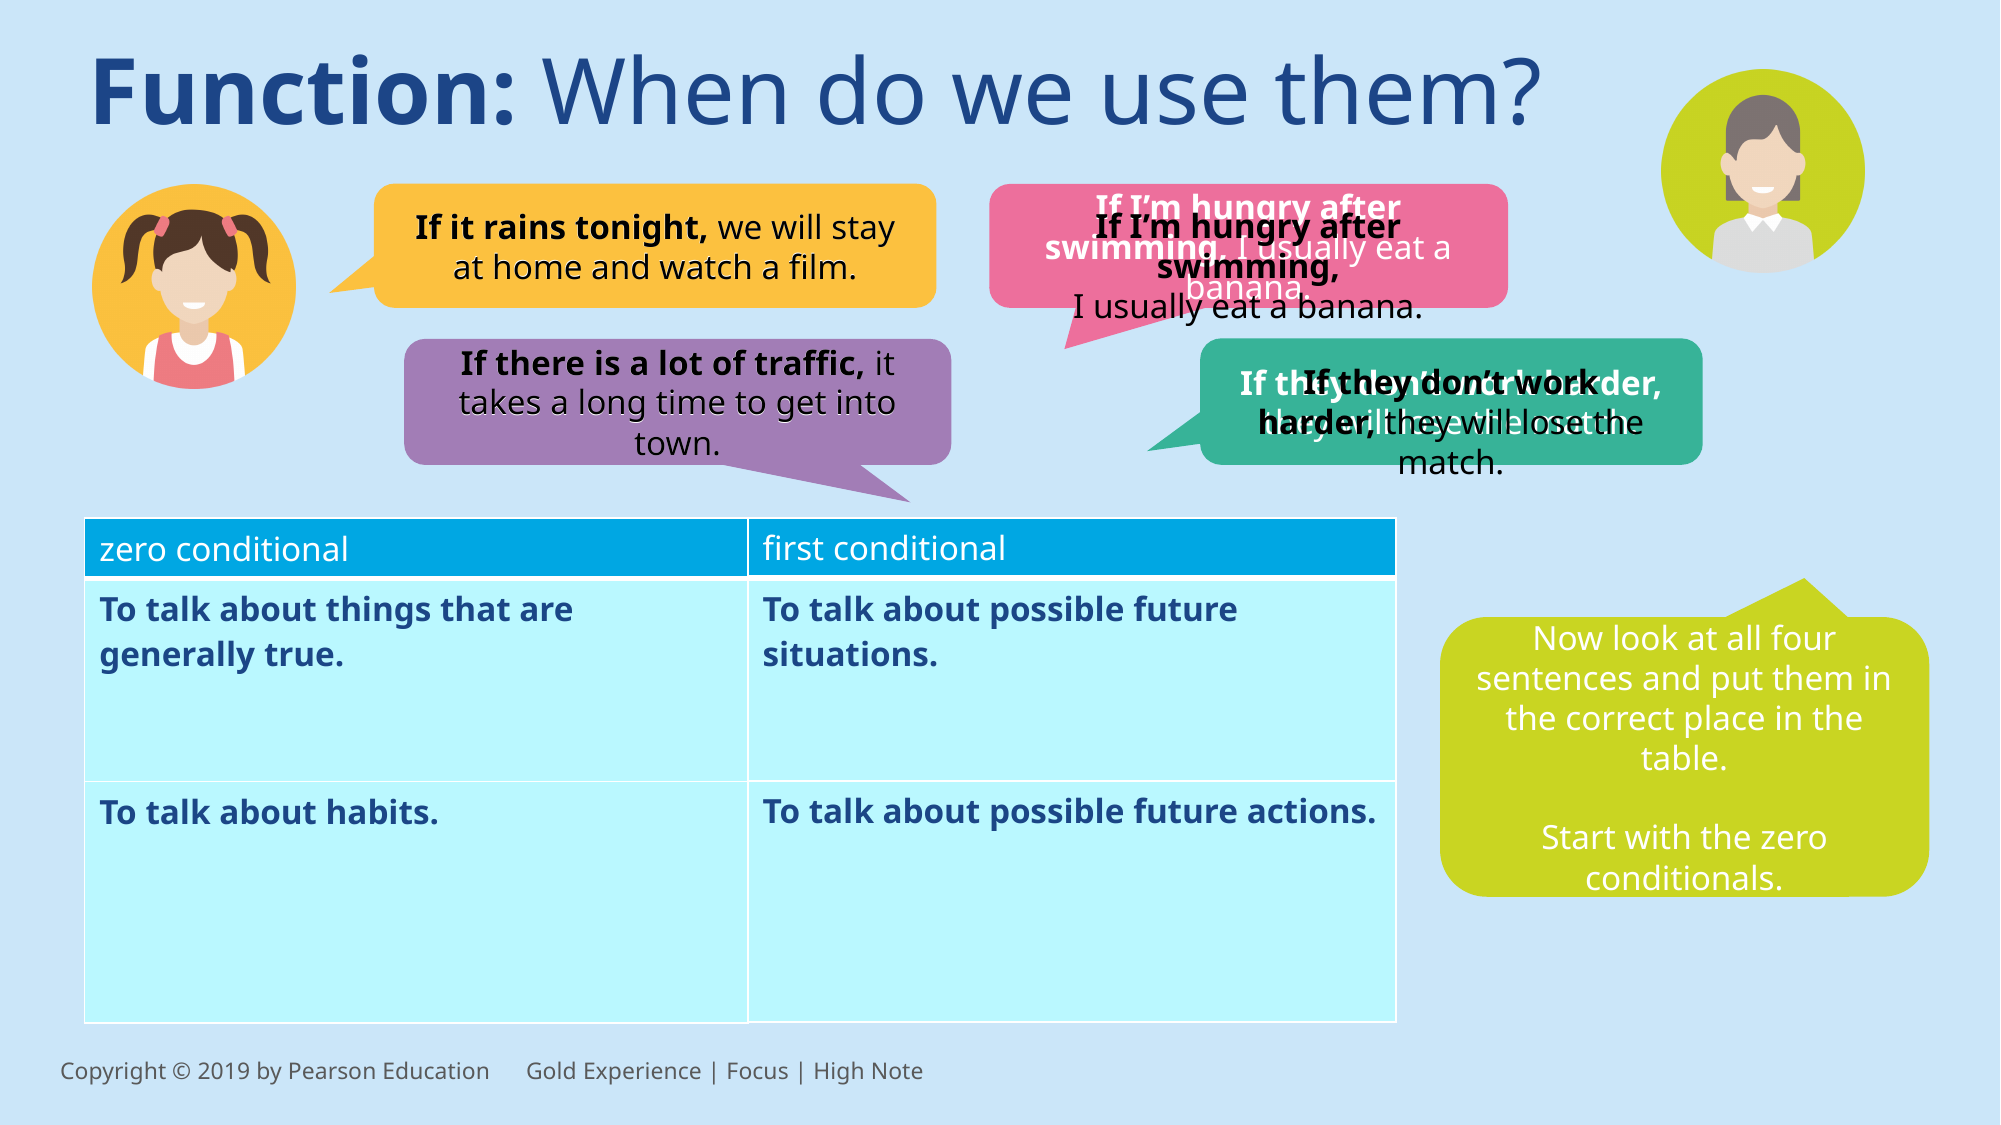

# Function: When do we use them?
If it rains tonight, we will stay
at home and watch a film.
If I’m hungry after swimming, I usually eat a banana.
If I’m hungry after swimming,
I usually eat a banana.
If it rains tonight, we will stay at home and watch a film.
If there is a lot of traffic, it takes a long time to get into town.
If they don’t work harder, they will lose the match.
If there is a lot of traffic, it takes a long time to get into town.
If they don’t work harder, they will lose the match.
| first conditional |
| --- |
| To talk about possible future situations. |
| To talk about possible future actions. |
| zero conditional |
| --- |
| To talk about things that are generally true. |
| To talk about habits. |
Now look at all four sentences and put them in the correct place in the table.
Start with the zero conditionals.
Copyright © 2019 by Pearson Education      Gold Experience | Focus | High Note